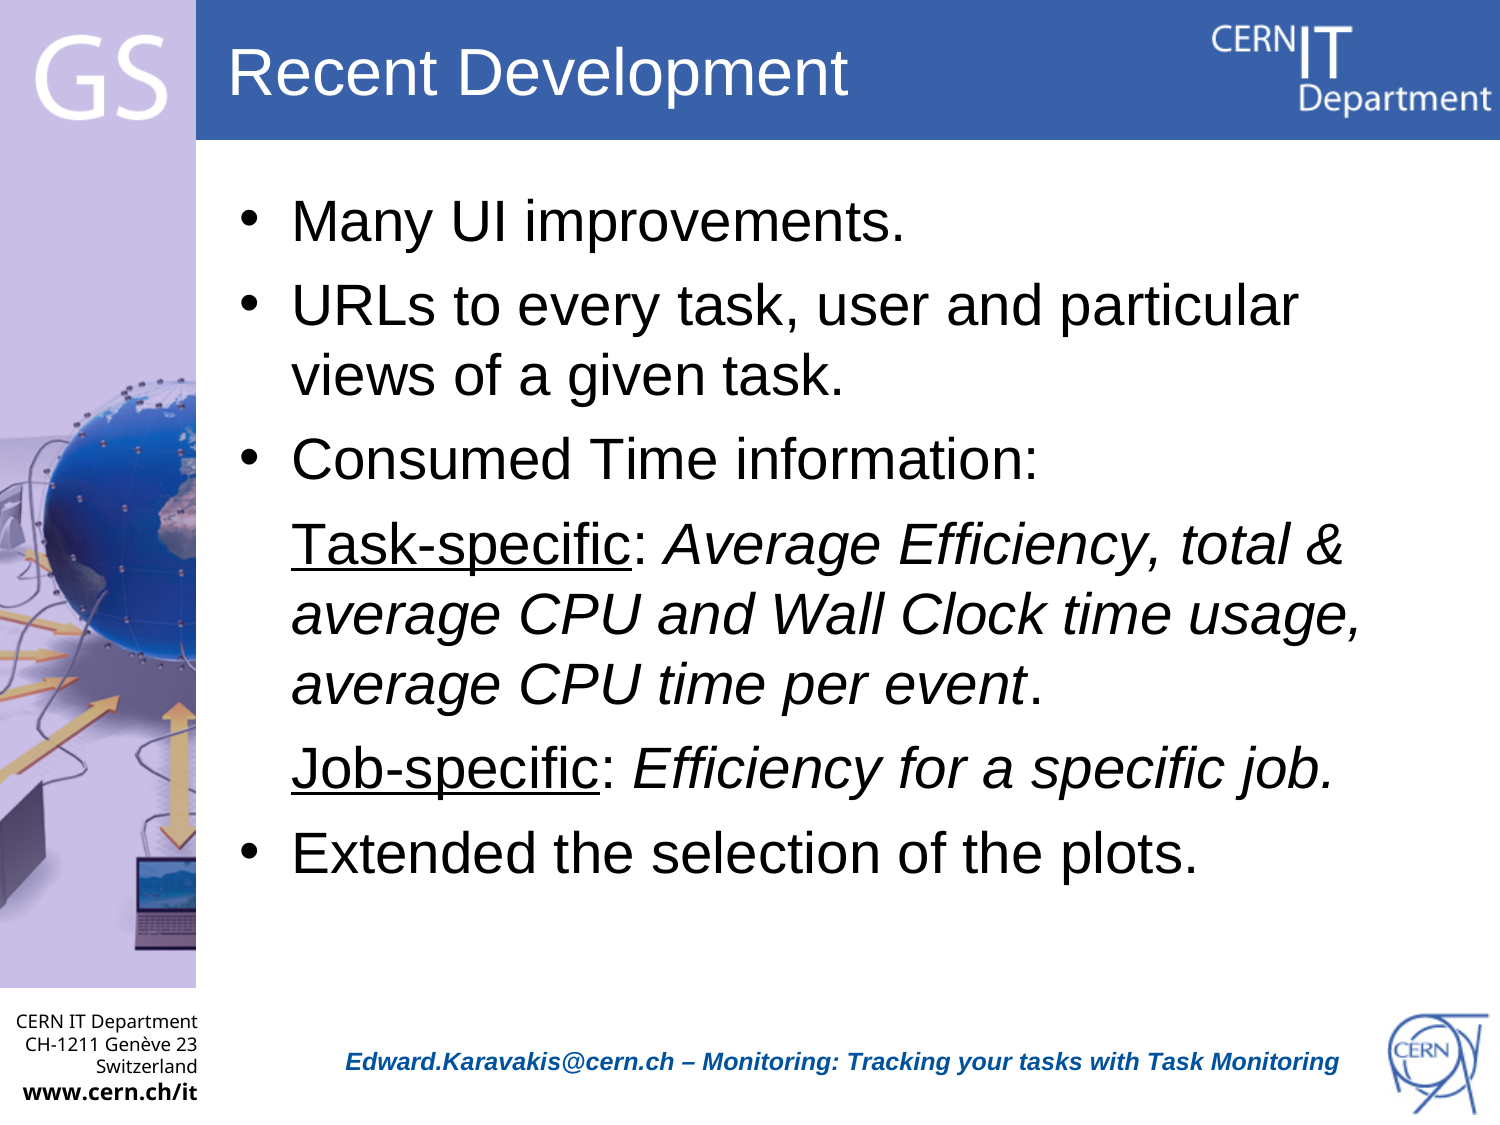

Recent Development
Many UI improvements.
URLs to every task, user and particular views of a given task.
Consumed Time information:
	Task-specific: Average Efficiency, total & average CPU and Wall Clock time usage, average CPU time per event.
	Job-specific: Efficiency for a specific job.
Extended the selection of the plots.
Edward.Karavakis@cern.ch – Monitoring: Tracking your tasks with Task Monitoring